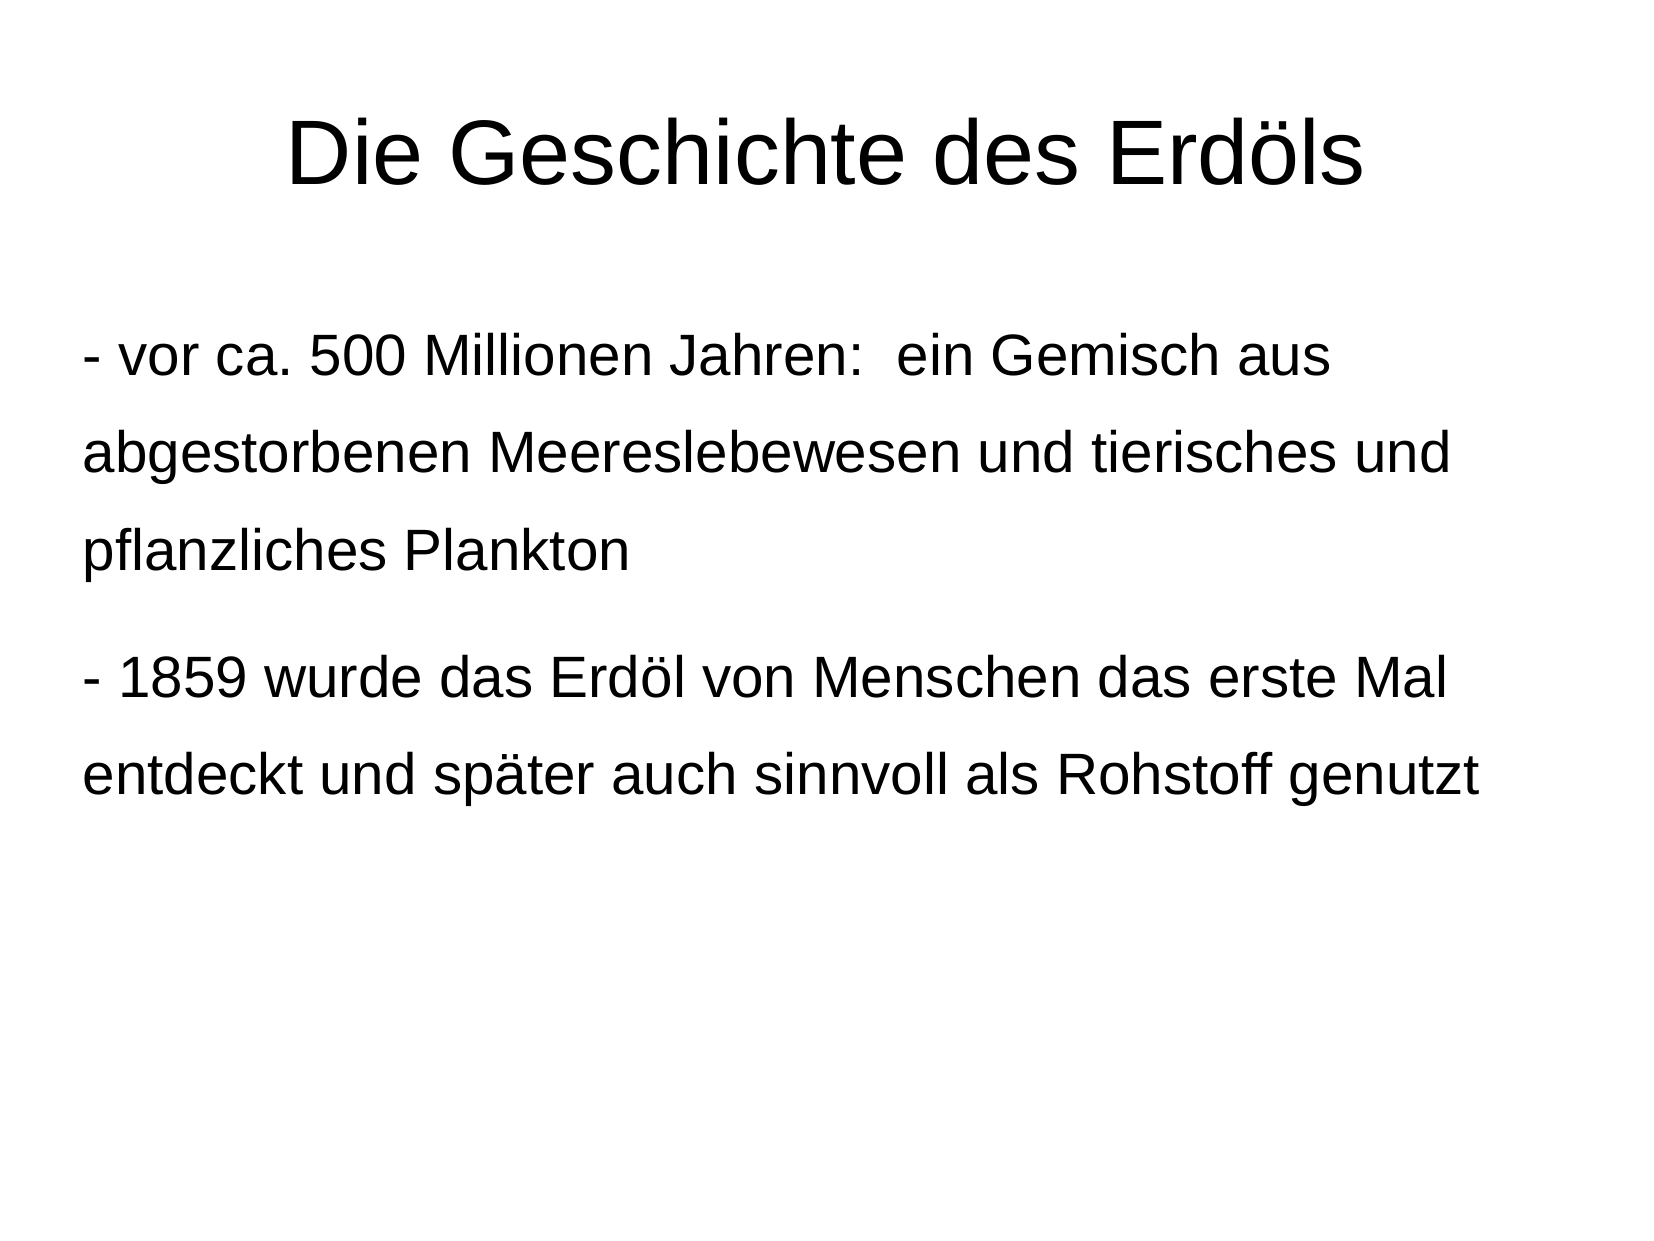

# Die Geschichte des Erdöls
- vor ca. 500 Millionen Jahren: ein Gemisch aus abgestorbenen Meereslebewesen und tierisches und pflanzliches Plankton
- 1859 wurde das Erdöl von Menschen das erste Mal entdeckt und später auch sinnvoll als Rohstoff genutzt